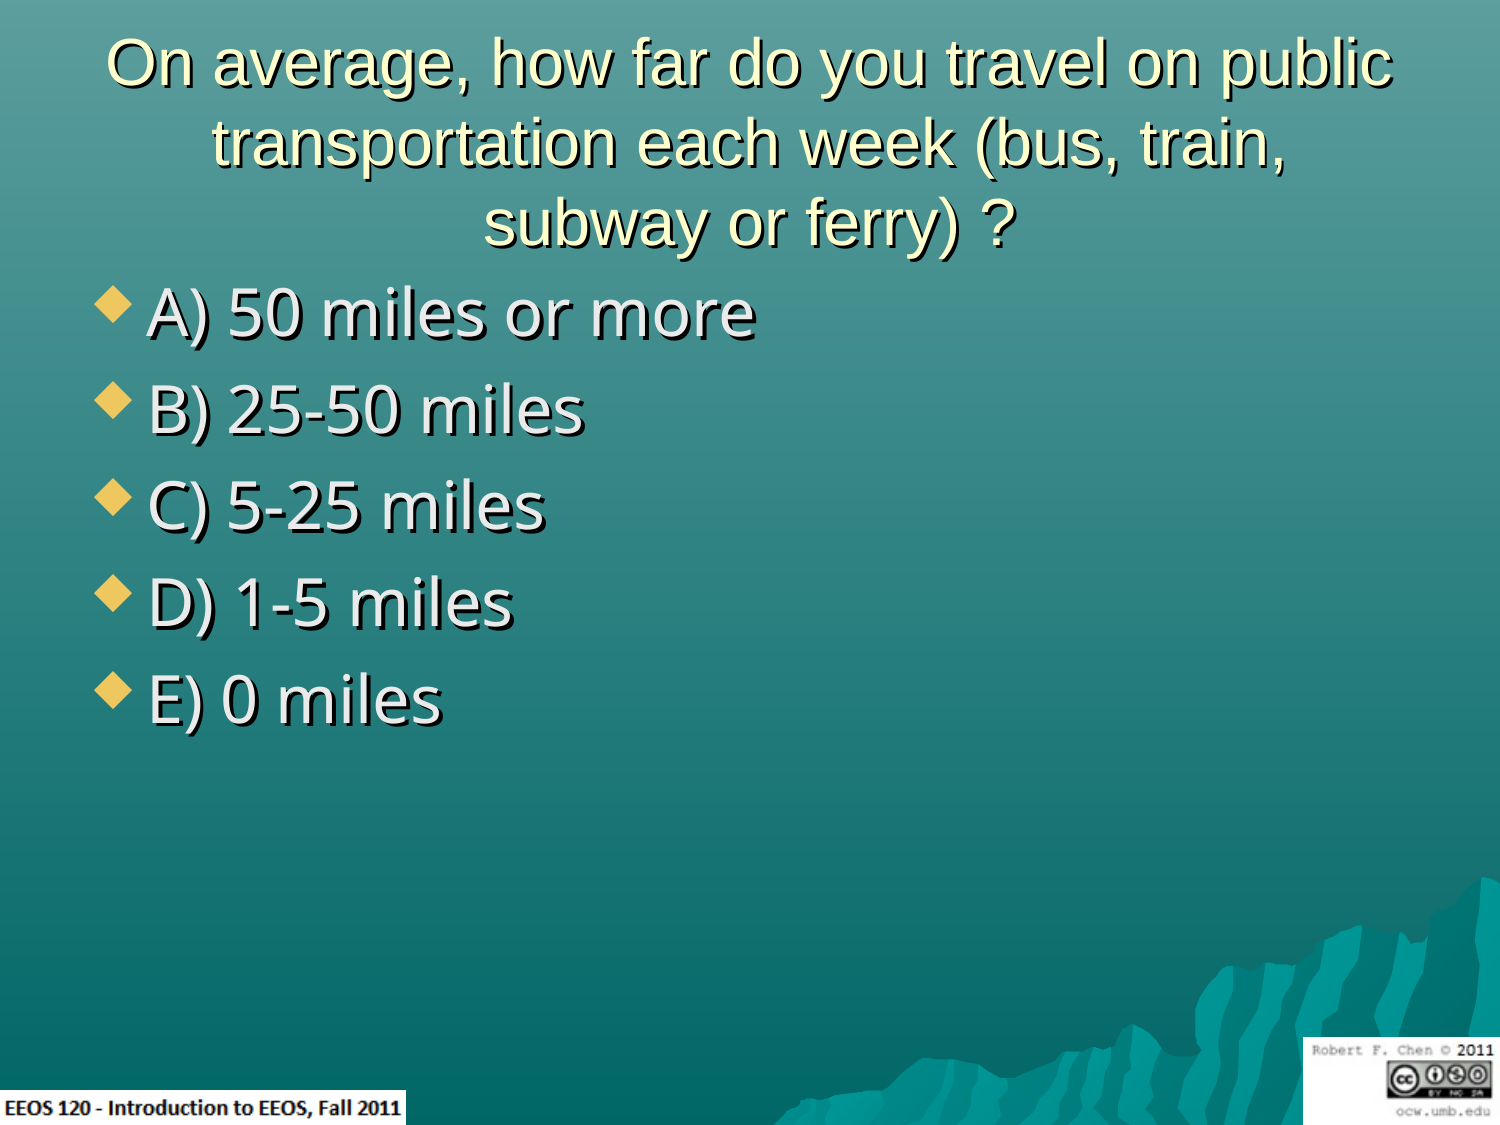

# On average, how far do you travel on public transportation each week (bus, train, subway or ferry) ?
A) 50 miles or more
B) 25-50 miles
C) 5-25 miles
D) 1-5 miles
E) 0 miles